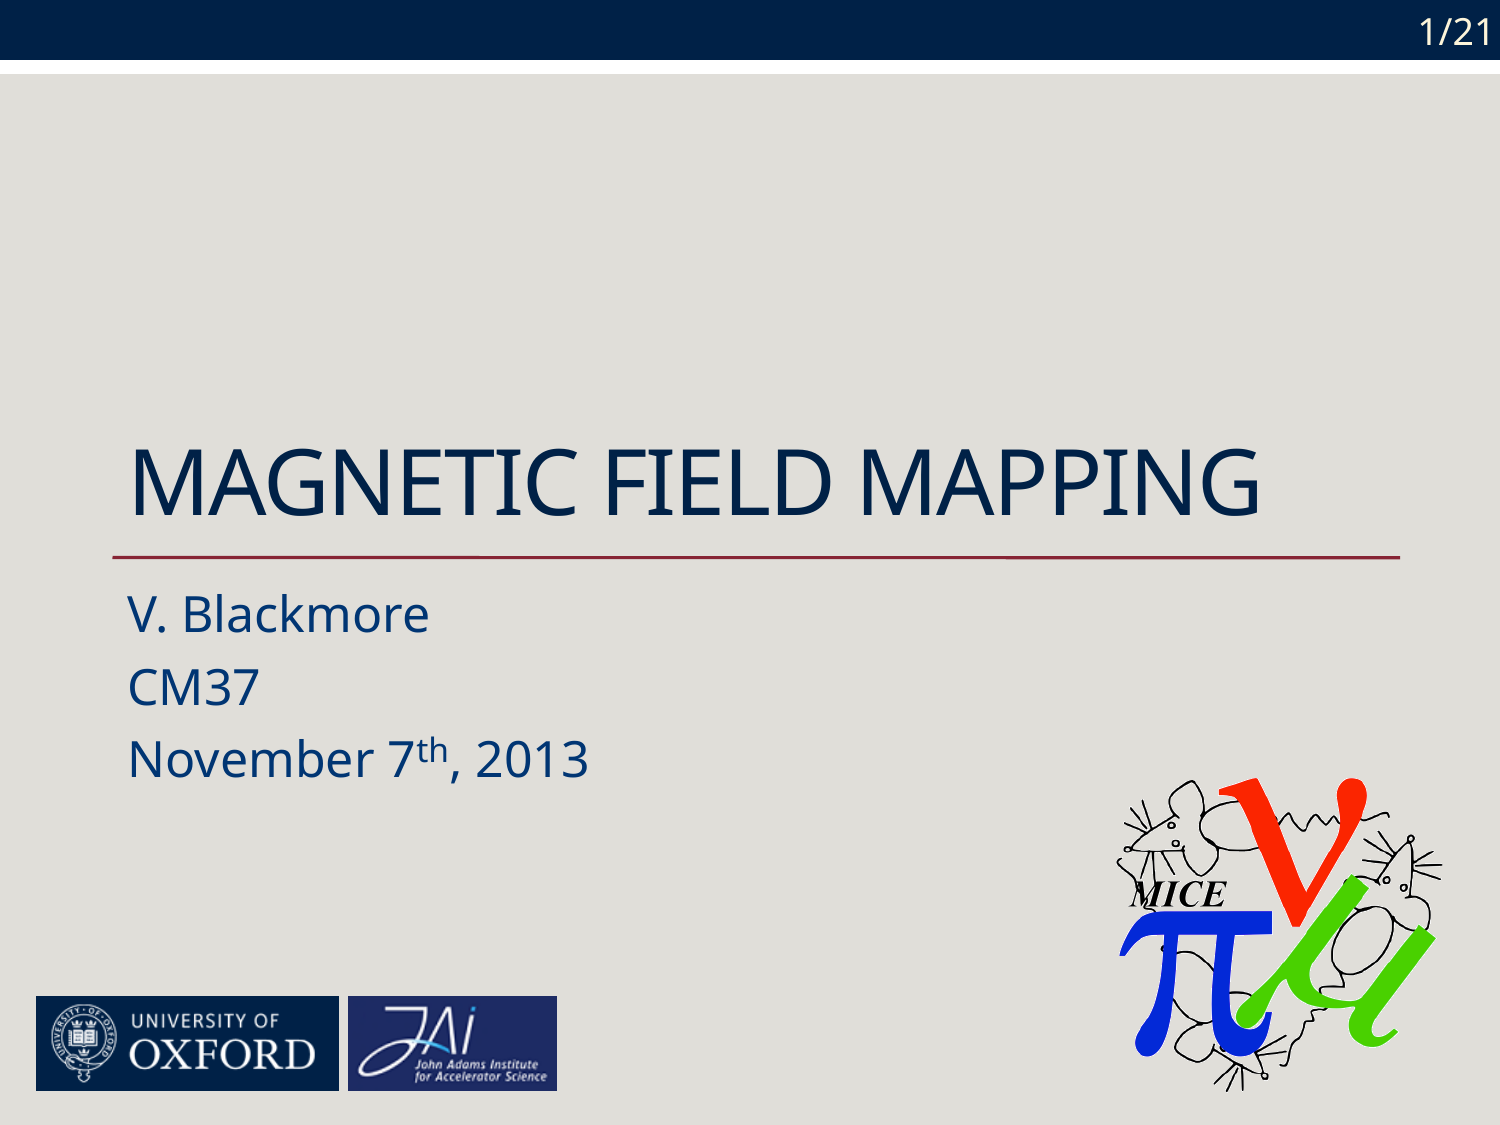

1/21
# Magnetic Field Mapping
V. Blackmore
CM37
November 7th, 2013